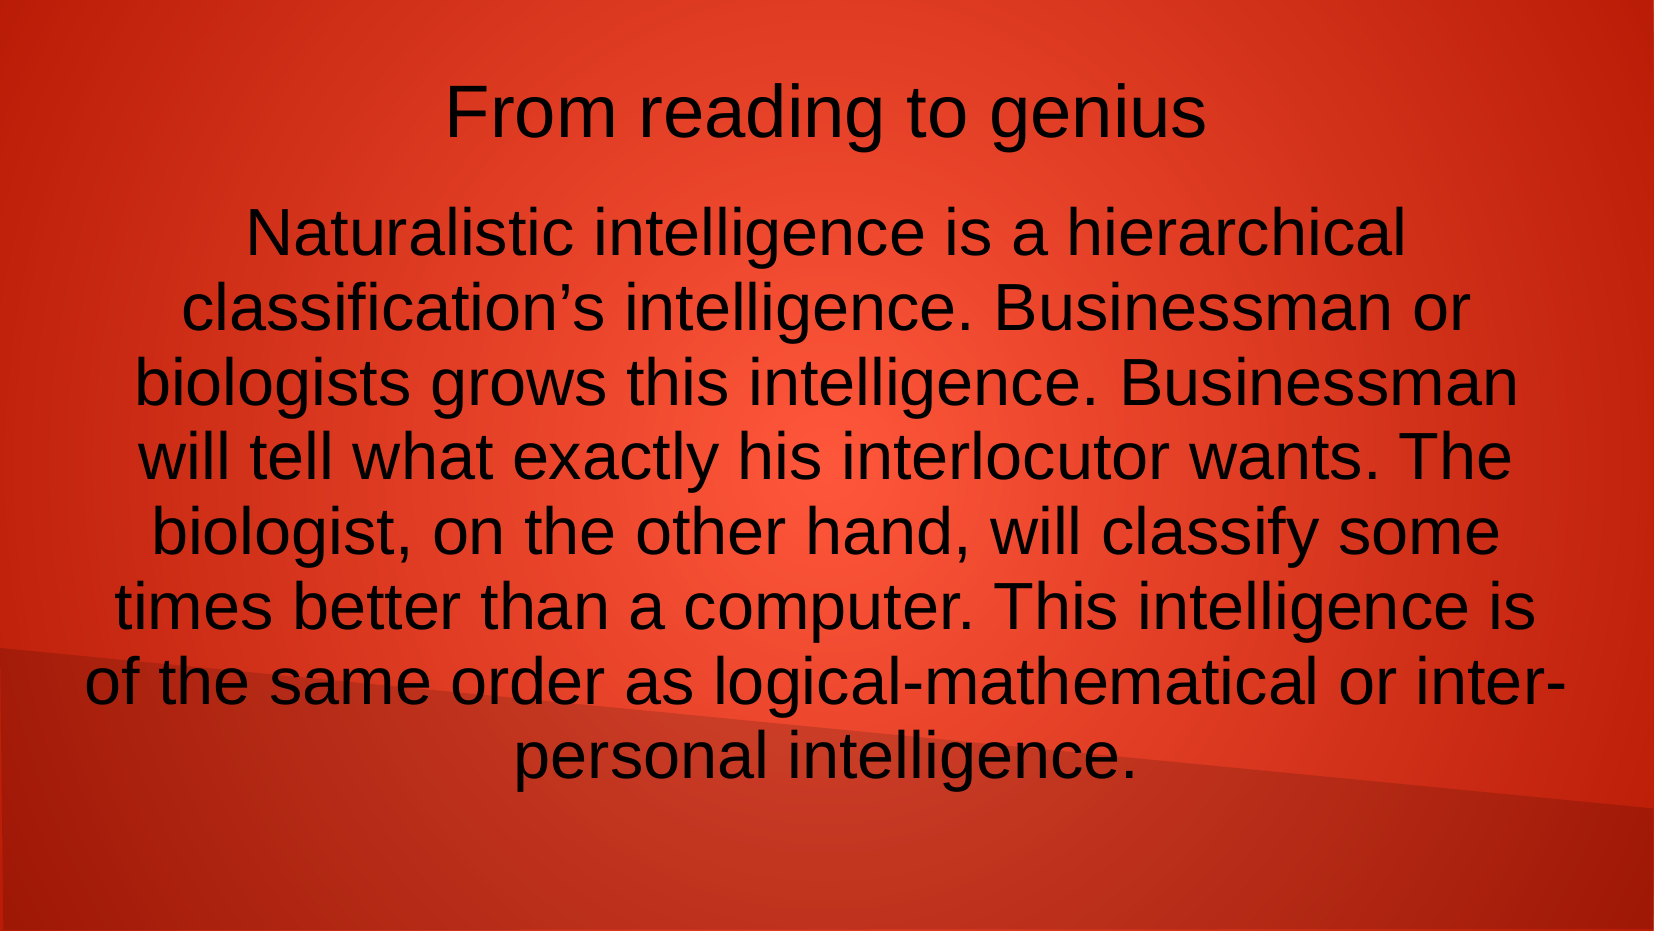

# From reading to genius
Naturalistic intelligence is a hierarchical classification’s intelligence. Businessman or biologists grows this intelligence. Businessman will tell what exactly his interlocutor wants. The biologist, on the other hand, will classify some times better than a computer. This intelligence is of the same order as logical-mathematical or inter-personal intelligence.